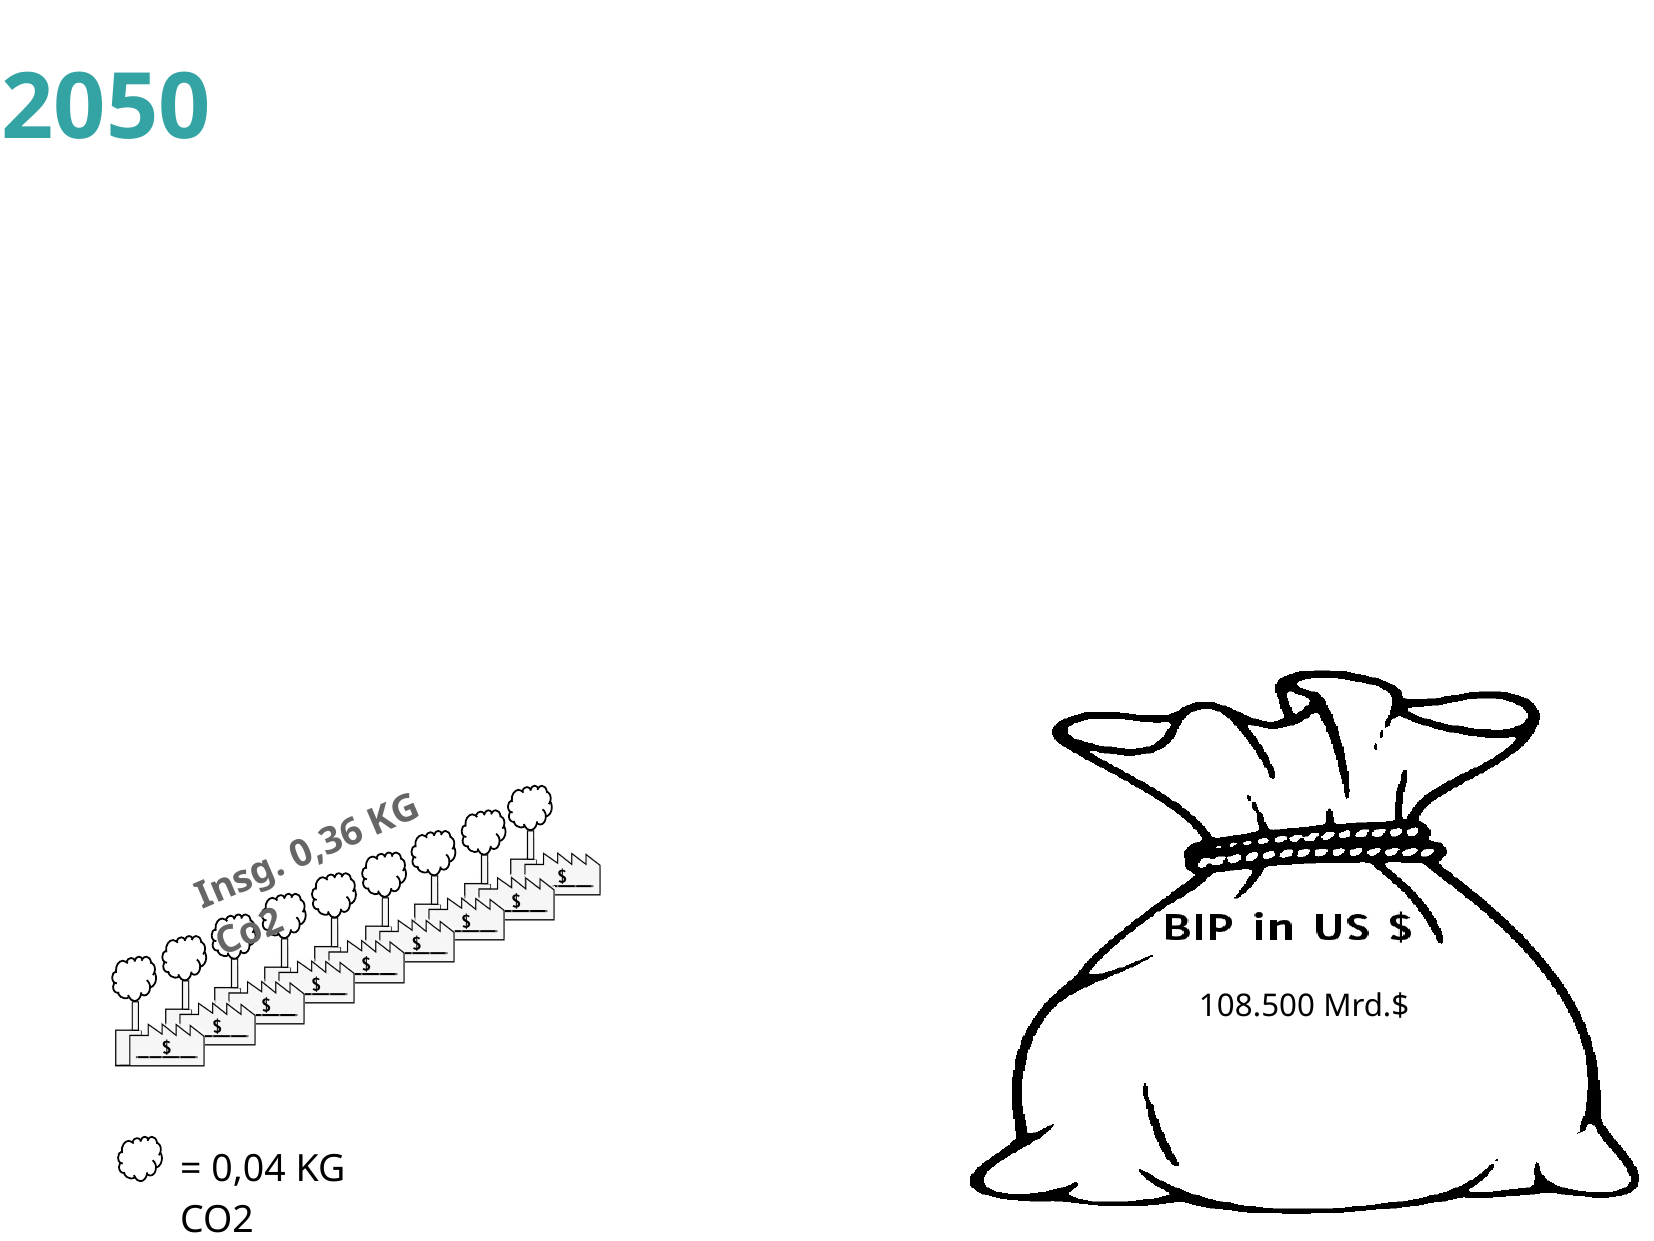

# 2050
108.500 Mrd.$
Insg. 0,36 KG Co2
= 0,04 KG CO2